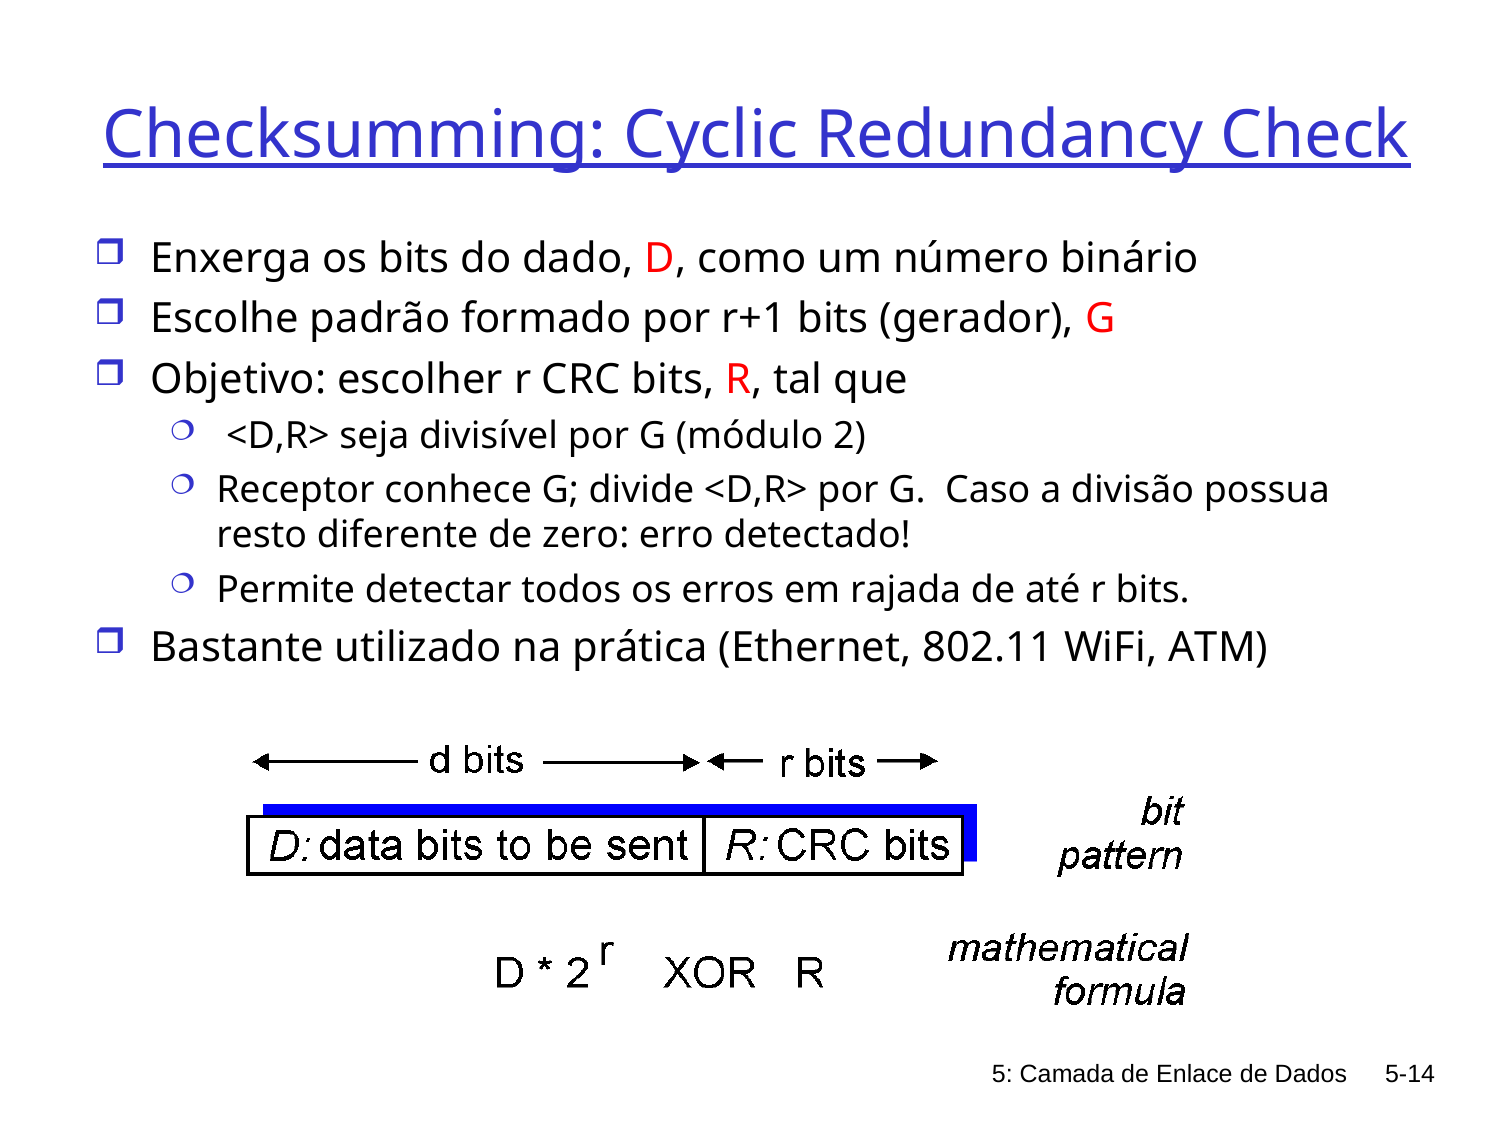

# Checksumming: Cyclic Redundancy Check
Enxerga os bits do dado, D, como um número binário
Escolhe padrão formado por r+1 bits (gerador), G
Objetivo: escolher r CRC bits, R, tal que
 <D,R> seja divisível por G (módulo 2)
Receptor conhece G; divide <D,R> por G. Caso a divisão possua resto diferente de zero: erro detectado!
Permite detectar todos os erros em rajada de até r bits.
Bastante utilizado na prática (Ethernet, 802.11 WiFi, ATM)
5: Camada de Enlace de Dados